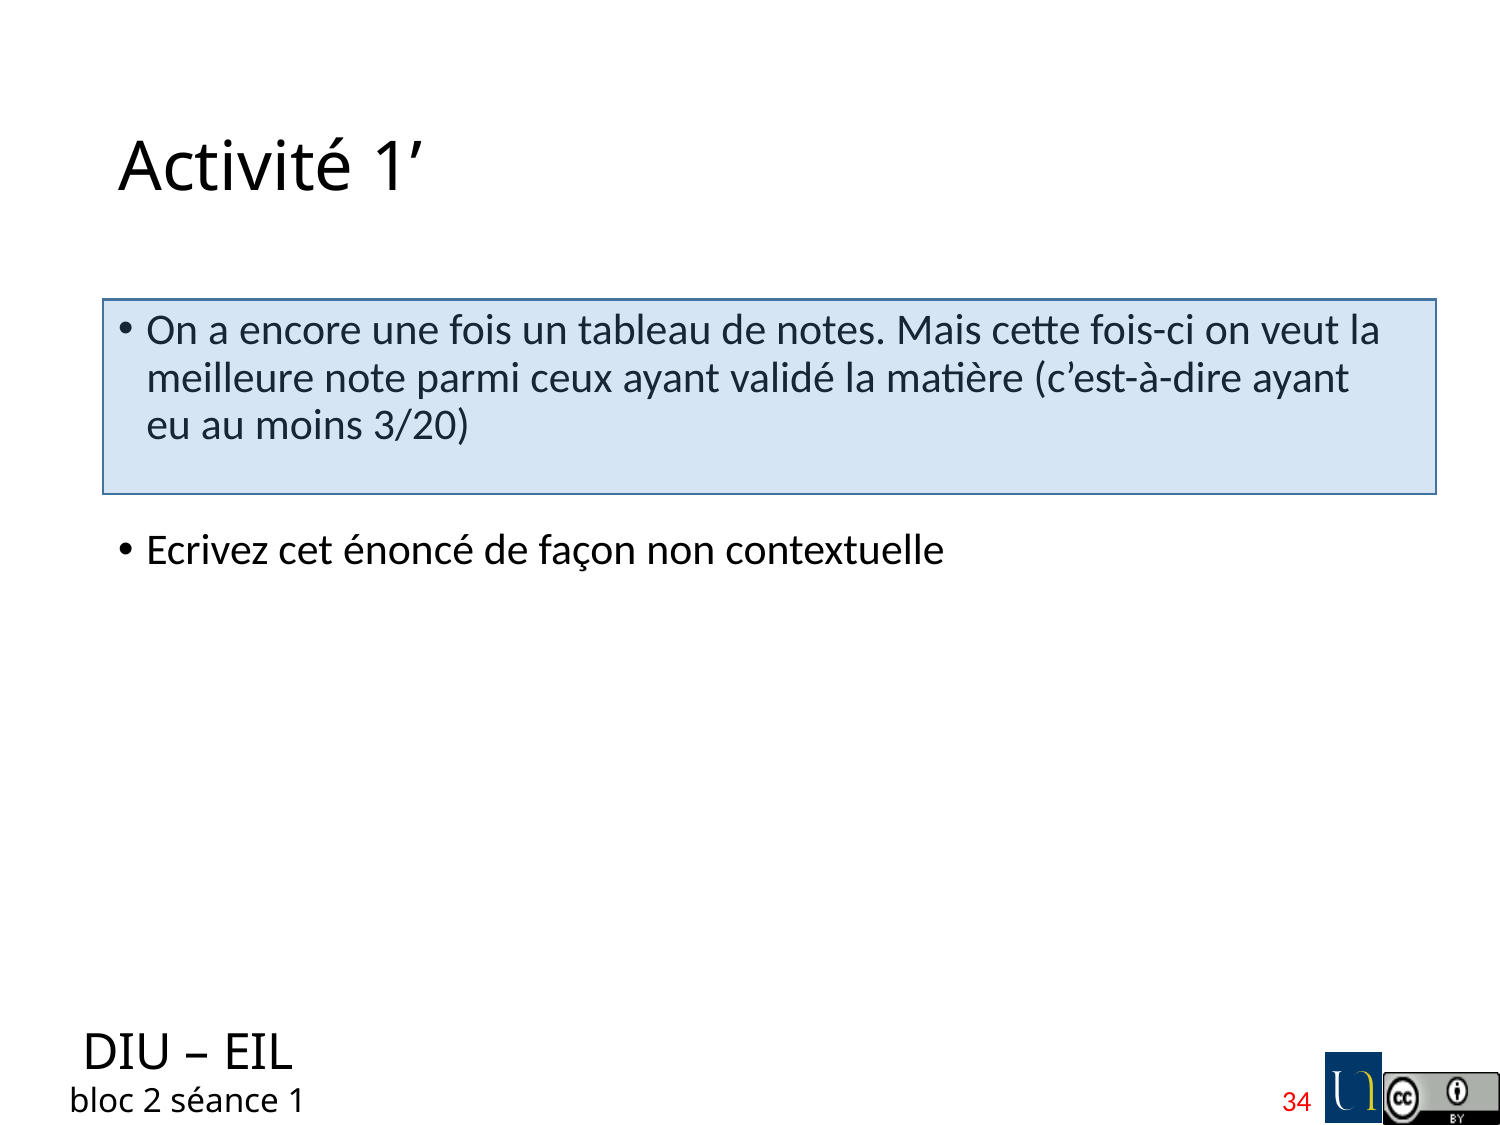

# Activité 1’
On a encore une fois un tableau de notes. Mais cette fois-ci on veut la meilleure note parmi ceux ayant validé la matière (c’est-à-dire ayant eu au moins 3/20)
Ecrivez cet énoncé de façon non contextuelle